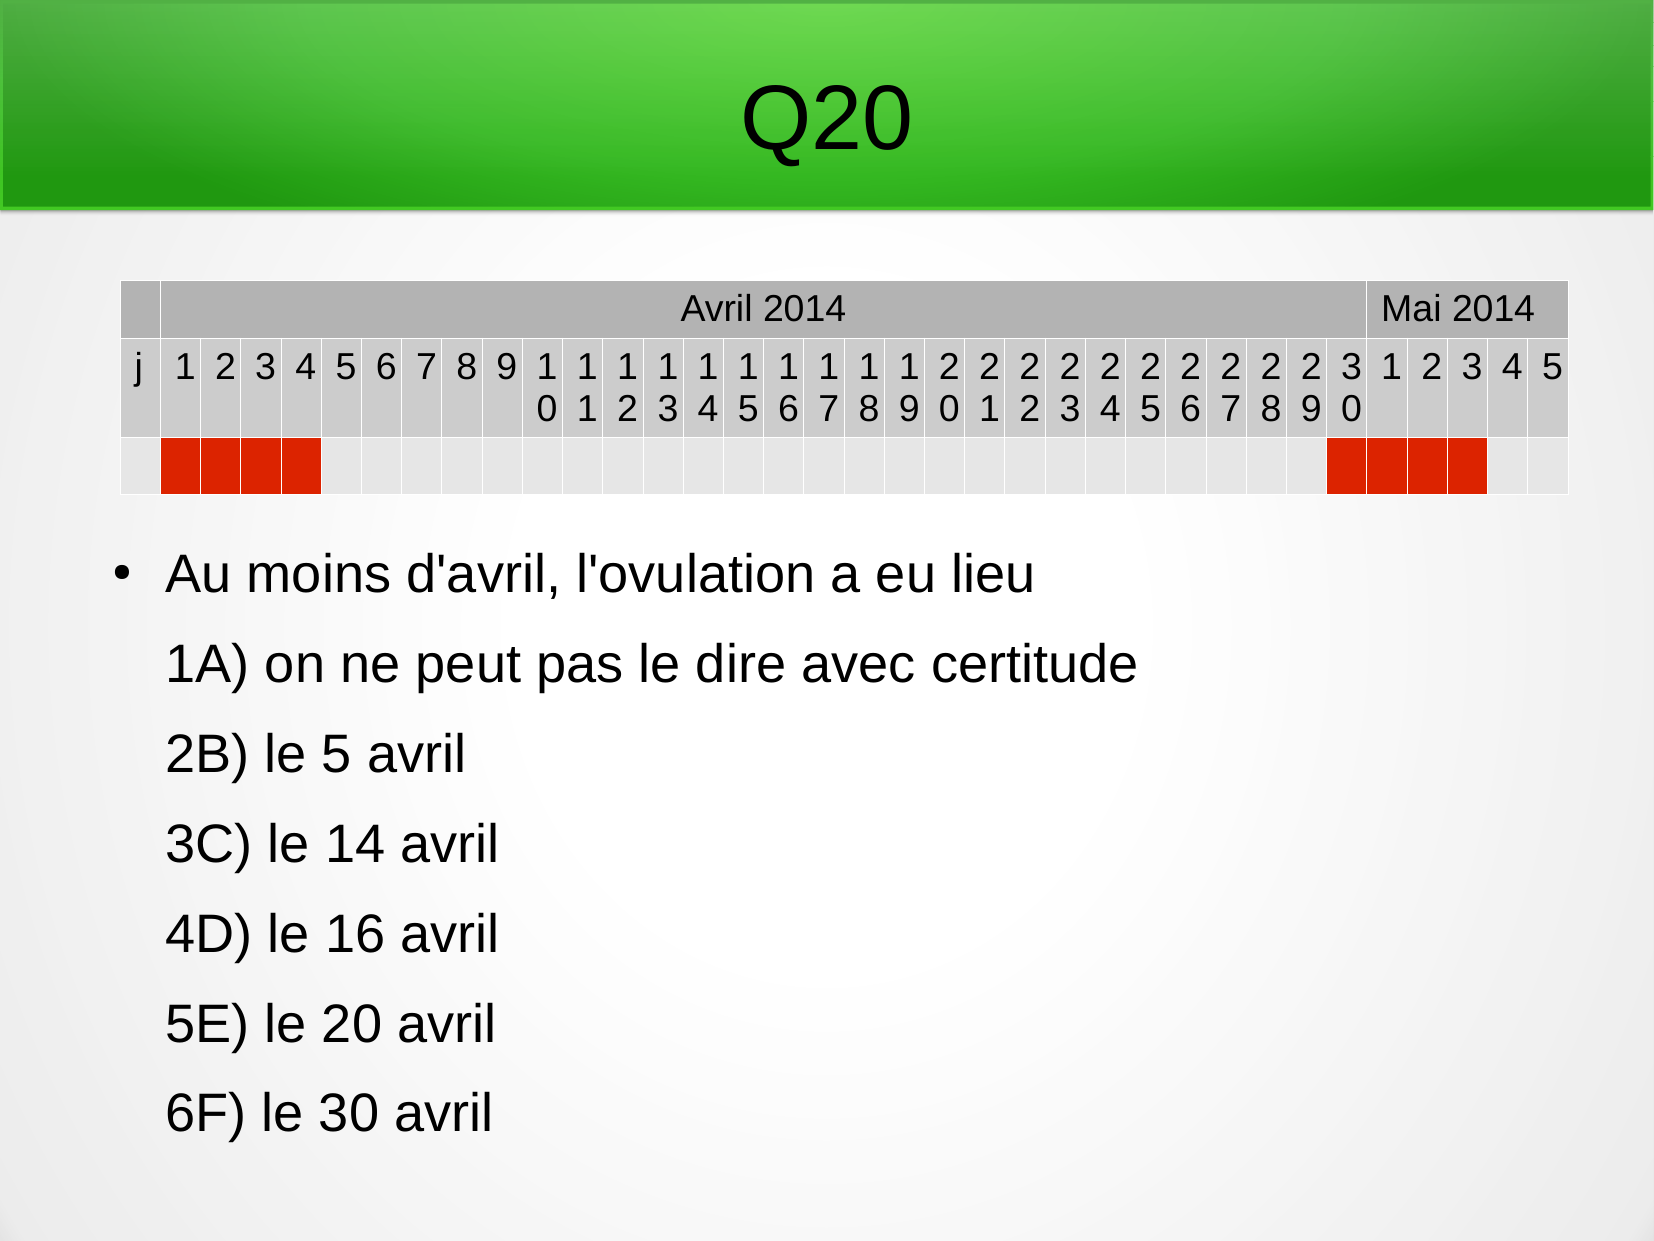

# Q20
| | Avril 2014 | | | | | | | | | | | | | | | | | | | | | | | | | | | | | | Mai 2014 | | | | |
| --- | --- | --- | --- | --- | --- | --- | --- | --- | --- | --- | --- | --- | --- | --- | --- | --- | --- | --- | --- | --- | --- | --- | --- | --- | --- | --- | --- | --- | --- | --- | --- | --- | --- | --- | --- |
| j | 1 | 2 | 3 | 4 | 5 | 6 | 7 | 8 | 9 | 10 | 11 | 12 | 13 | 14 | 15 | 16 | 17 | 18 | 19 | 20 | 21 | 22 | 23 | 24 | 25 | 26 | 27 | 28 | 29 | 30 | 1 | 2 | 3 | 4 | 5 |
| | | | | | | | | | | | | | | | | | | | | | | | | | | | | | | | | | | | |
Au moins d'avril, l'ovulation a eu lieu
1A) on ne peut pas le dire avec certitude
2B) le 5 avril
3C) le 14 avril
4D) le 16 avril
5E) le 20 avril
6F) le 30 avril